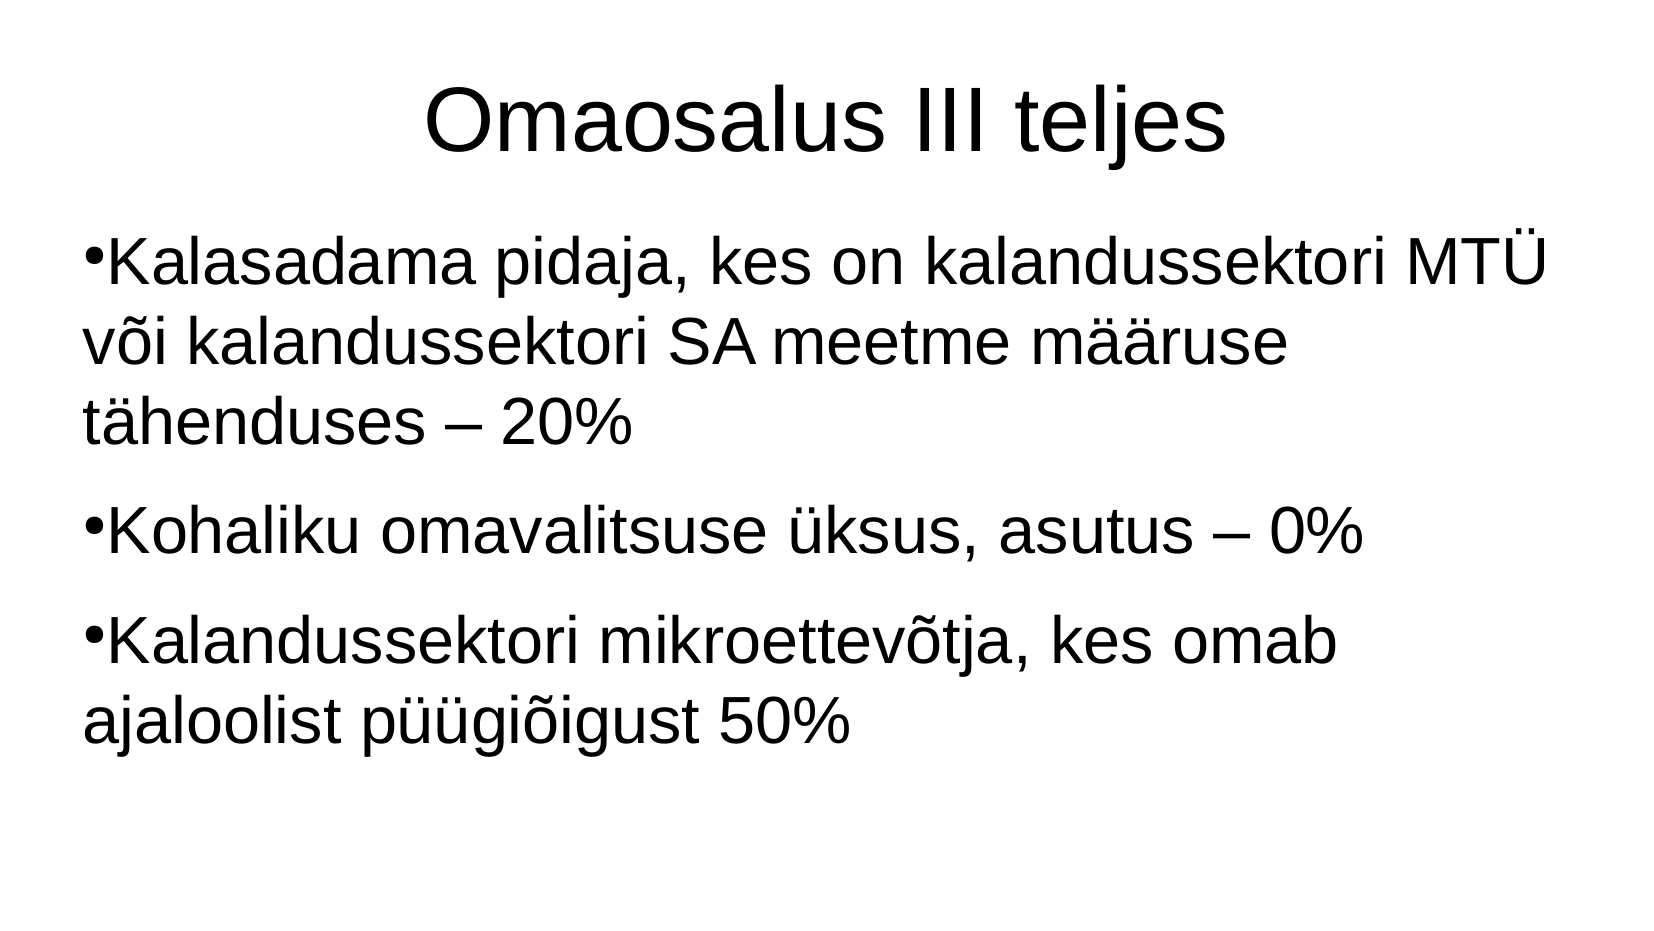

# Omaosalus III teljes
Kalasadama pidaja, kes on kalandussektori MTÜ või kalandussektori SA meetme määruse tähenduses – 20%
Kohaliku omavalitsuse üksus, asutus – 0%
Kalandussektori mikroettevõtja, kes omab ajaloolist püügiõigust 50%